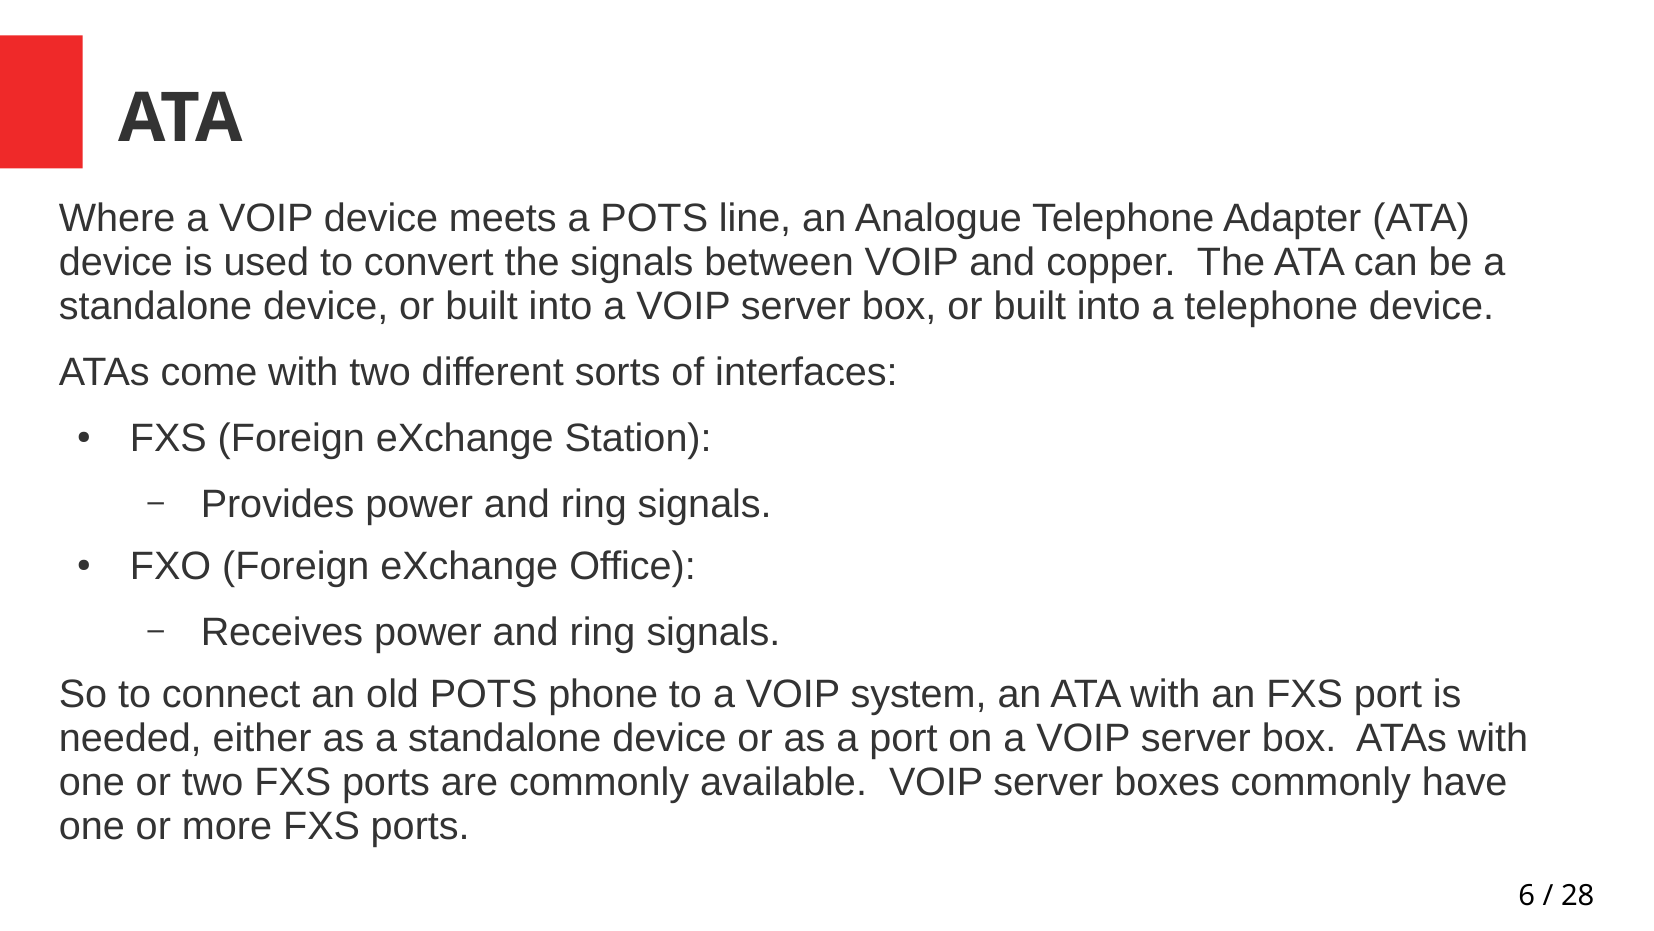

# ATA
Where a VOIP device meets a POTS line, an Analogue Telephone Adapter (ATA) device is used to convert the signals between VOIP and copper. The ATA can be a standalone device, or built into a VOIP server box, or built into a telephone device.
ATAs come with two different sorts of interfaces:
FXS (Foreign eXchange Station):
Provides power and ring signals.
FXO (Foreign eXchange Office):
Receives power and ring signals.
So to connect an old POTS phone to a VOIP system, an ATA with an FXS port is needed, either as a standalone device or as a port on a VOIP server box. ATAs with one or two FXS ports are commonly available. VOIP server boxes commonly have one or more FXS ports.
6